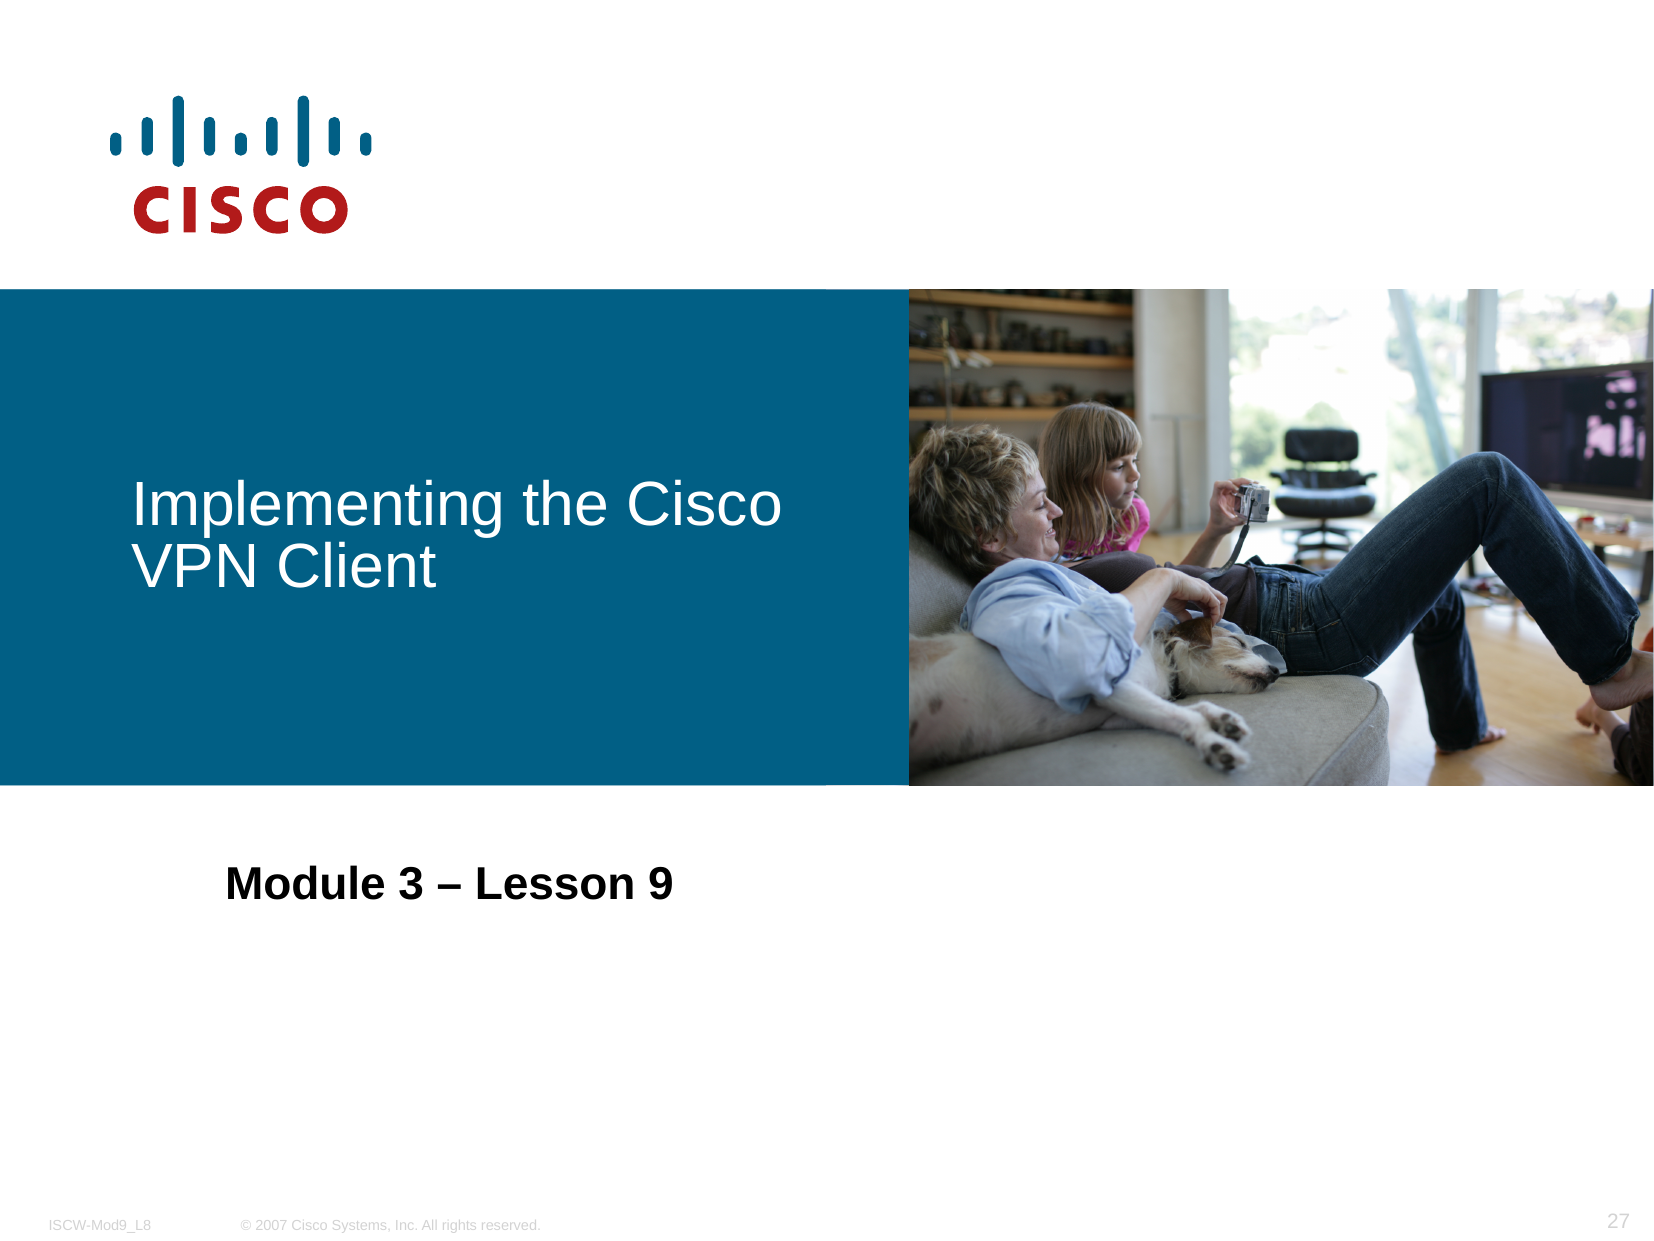

Implementing the Cisco VPN Client
# Module 3 – Lesson 9